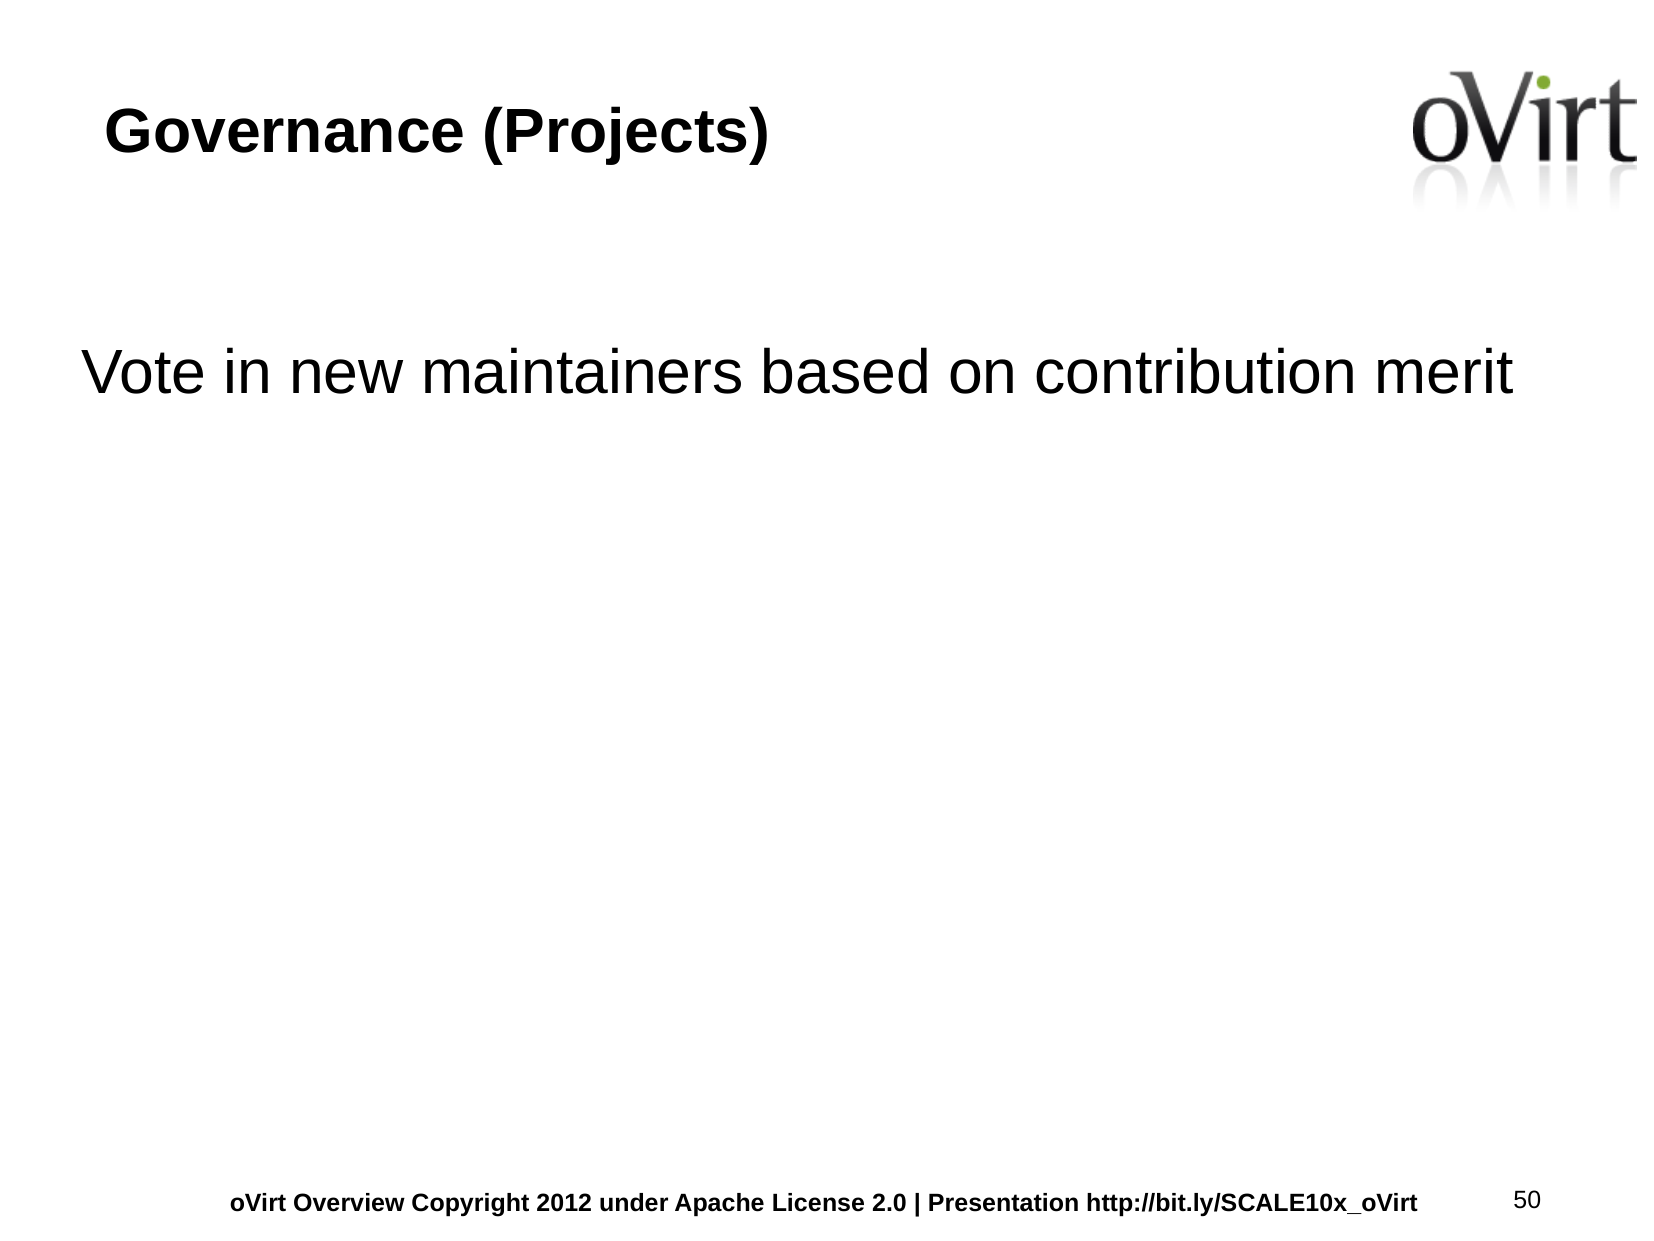

# Governance (Projects)
Vote in new maintainers based on contribution merit